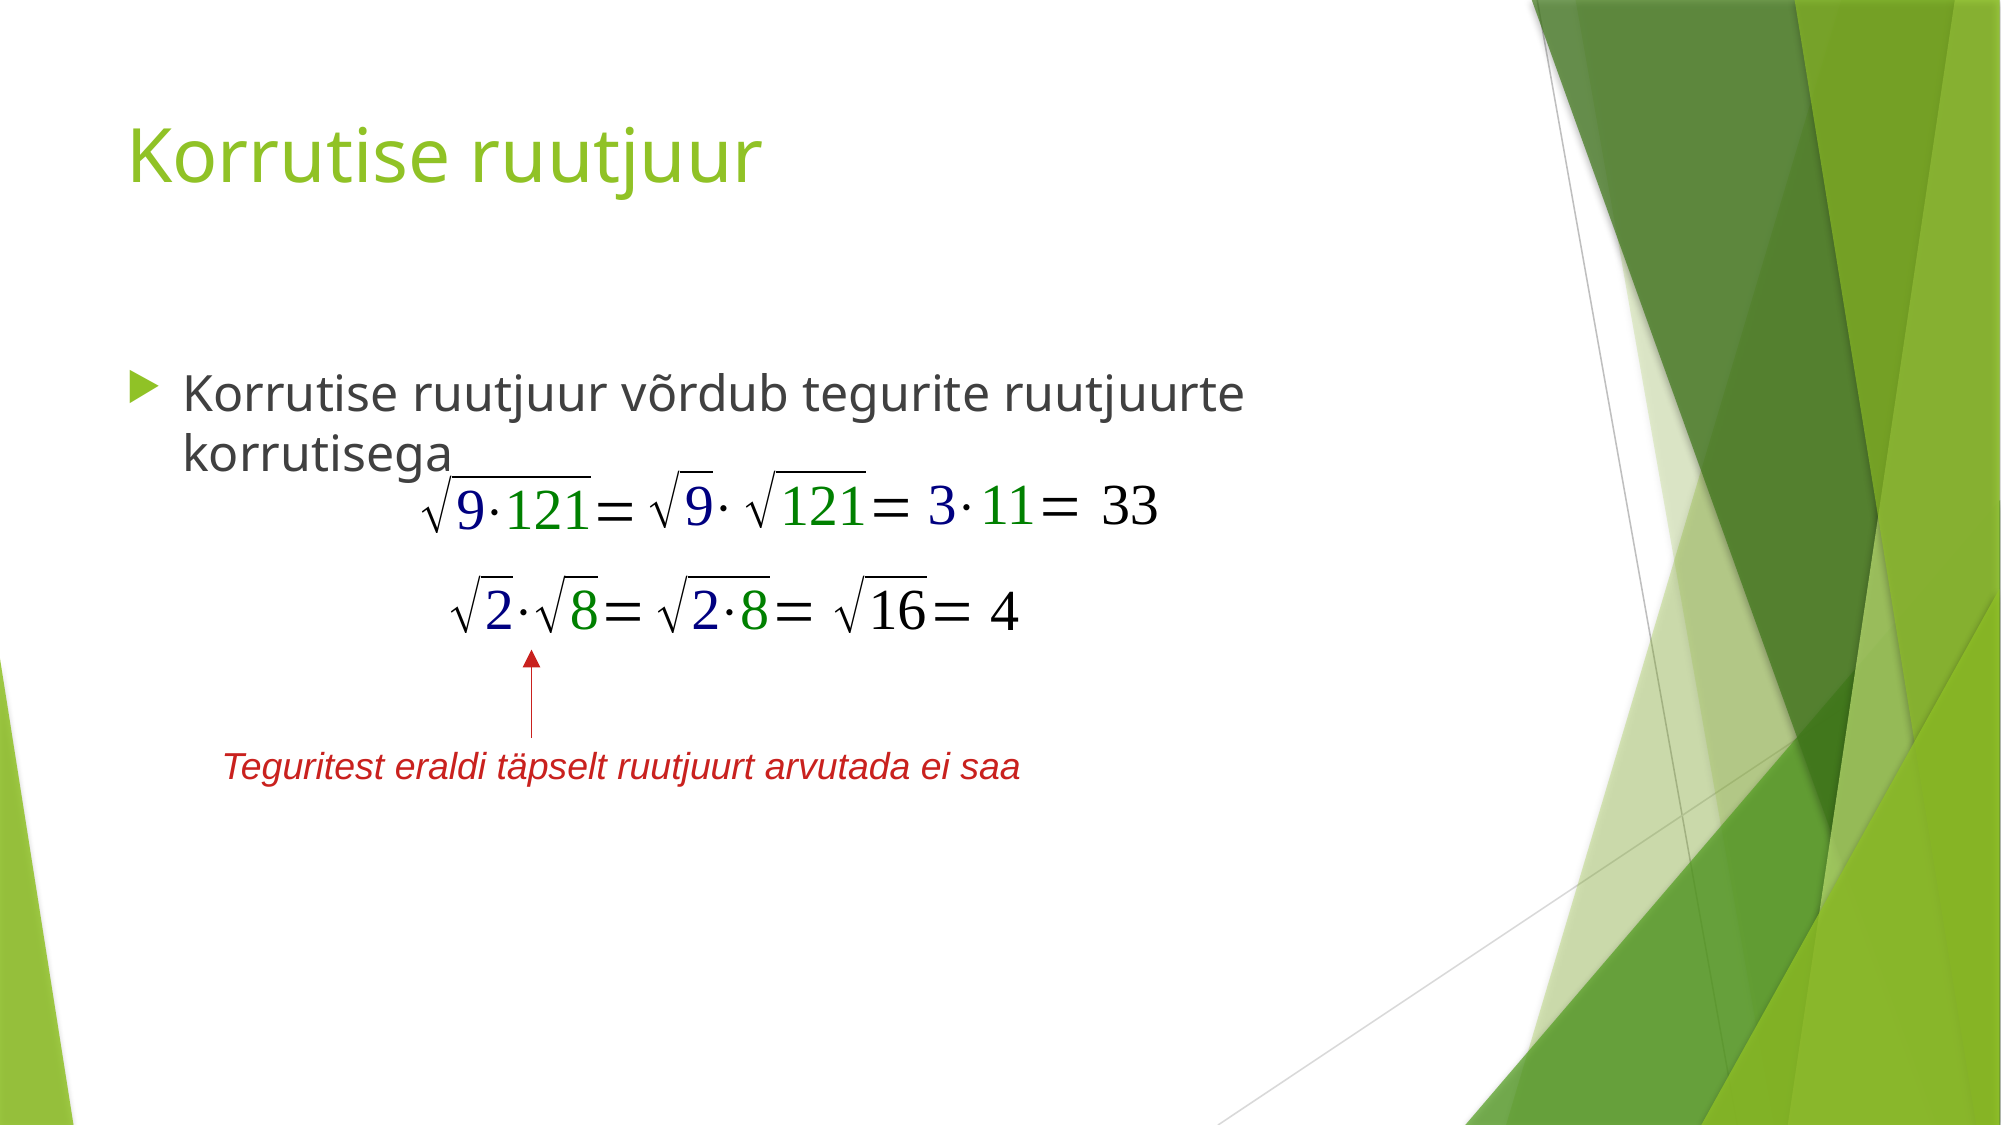

# Korrutise ruutjuur
Korrutise ruutjuur võrdub tegurite ruutjuurte korrutisega
Teguritest eraldi täpselt ruutjuurt arvutada ei saa